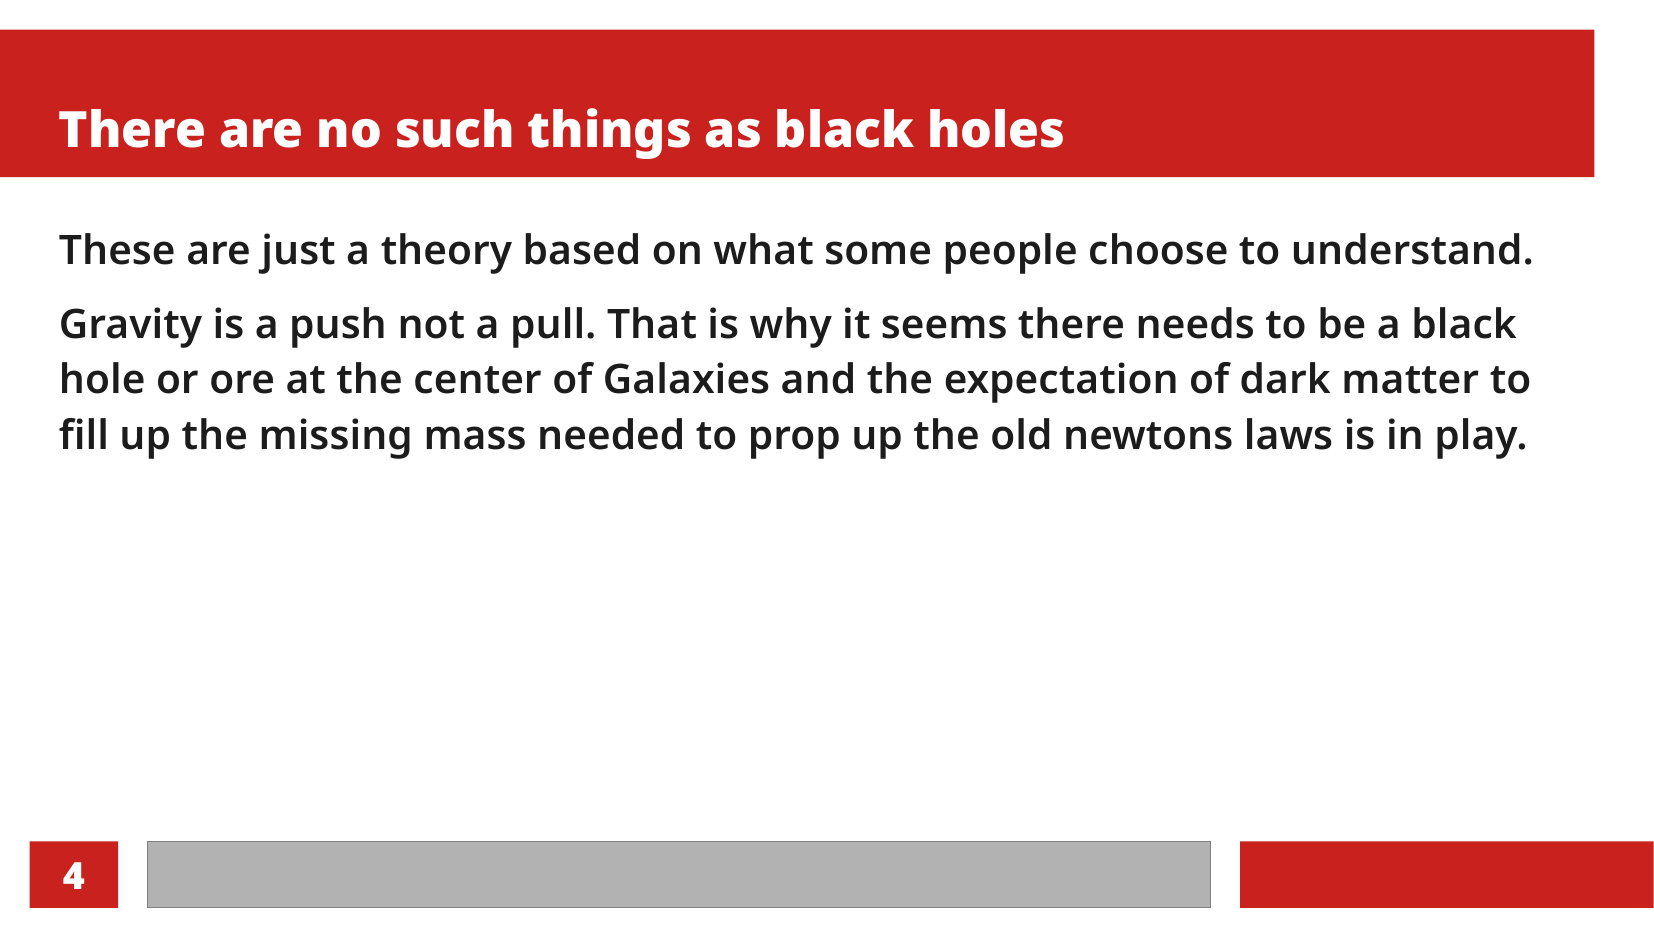

# There are no such things as black holes
These are just a theory based on what some people choose to understand.
Gravity is a push not a pull. That is why it seems there needs to be a black hole or ore at the center of Galaxies and the expectation of dark matter to fill up the missing mass needed to prop up the old newtons laws is in play.
4